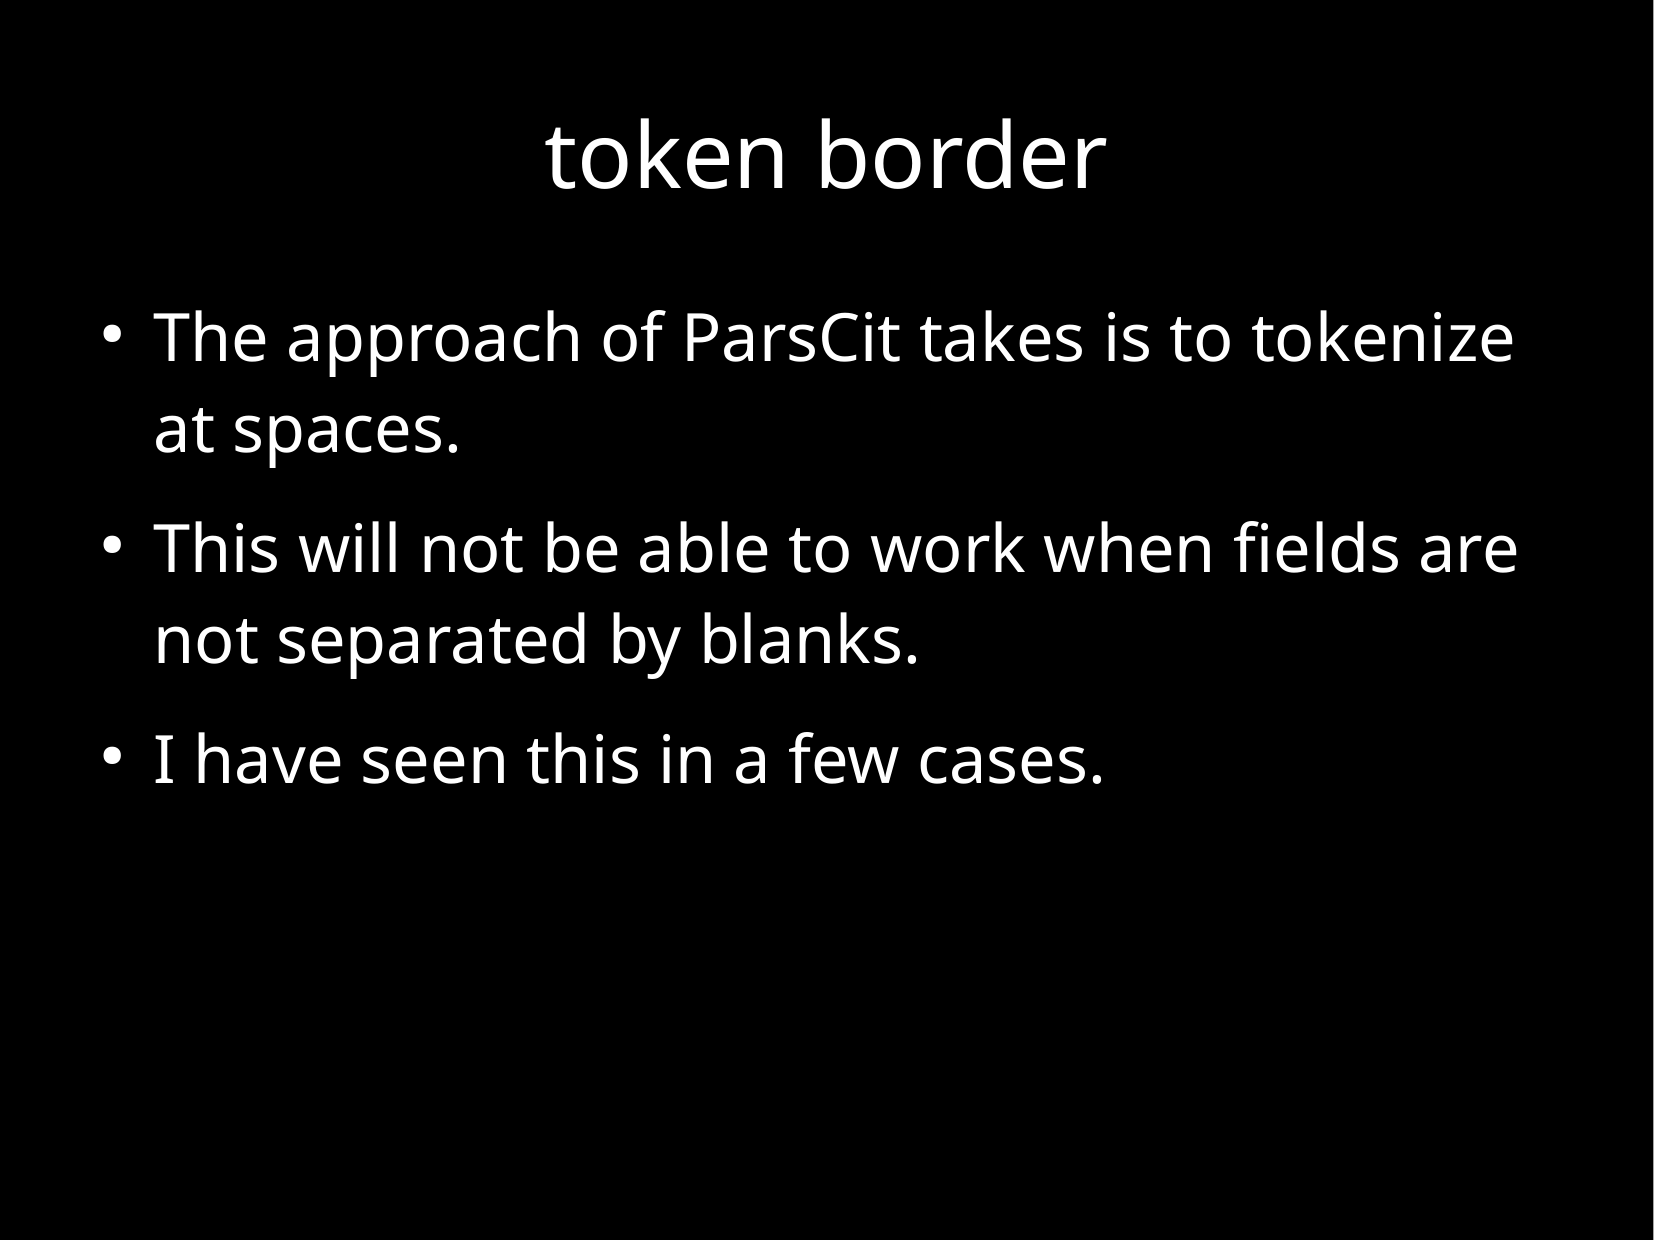

# token border
The approach of ParsCit takes is to tokenize at spaces.
This will not be able to work when fields are not separated by blanks.
I have seen this in a few cases.